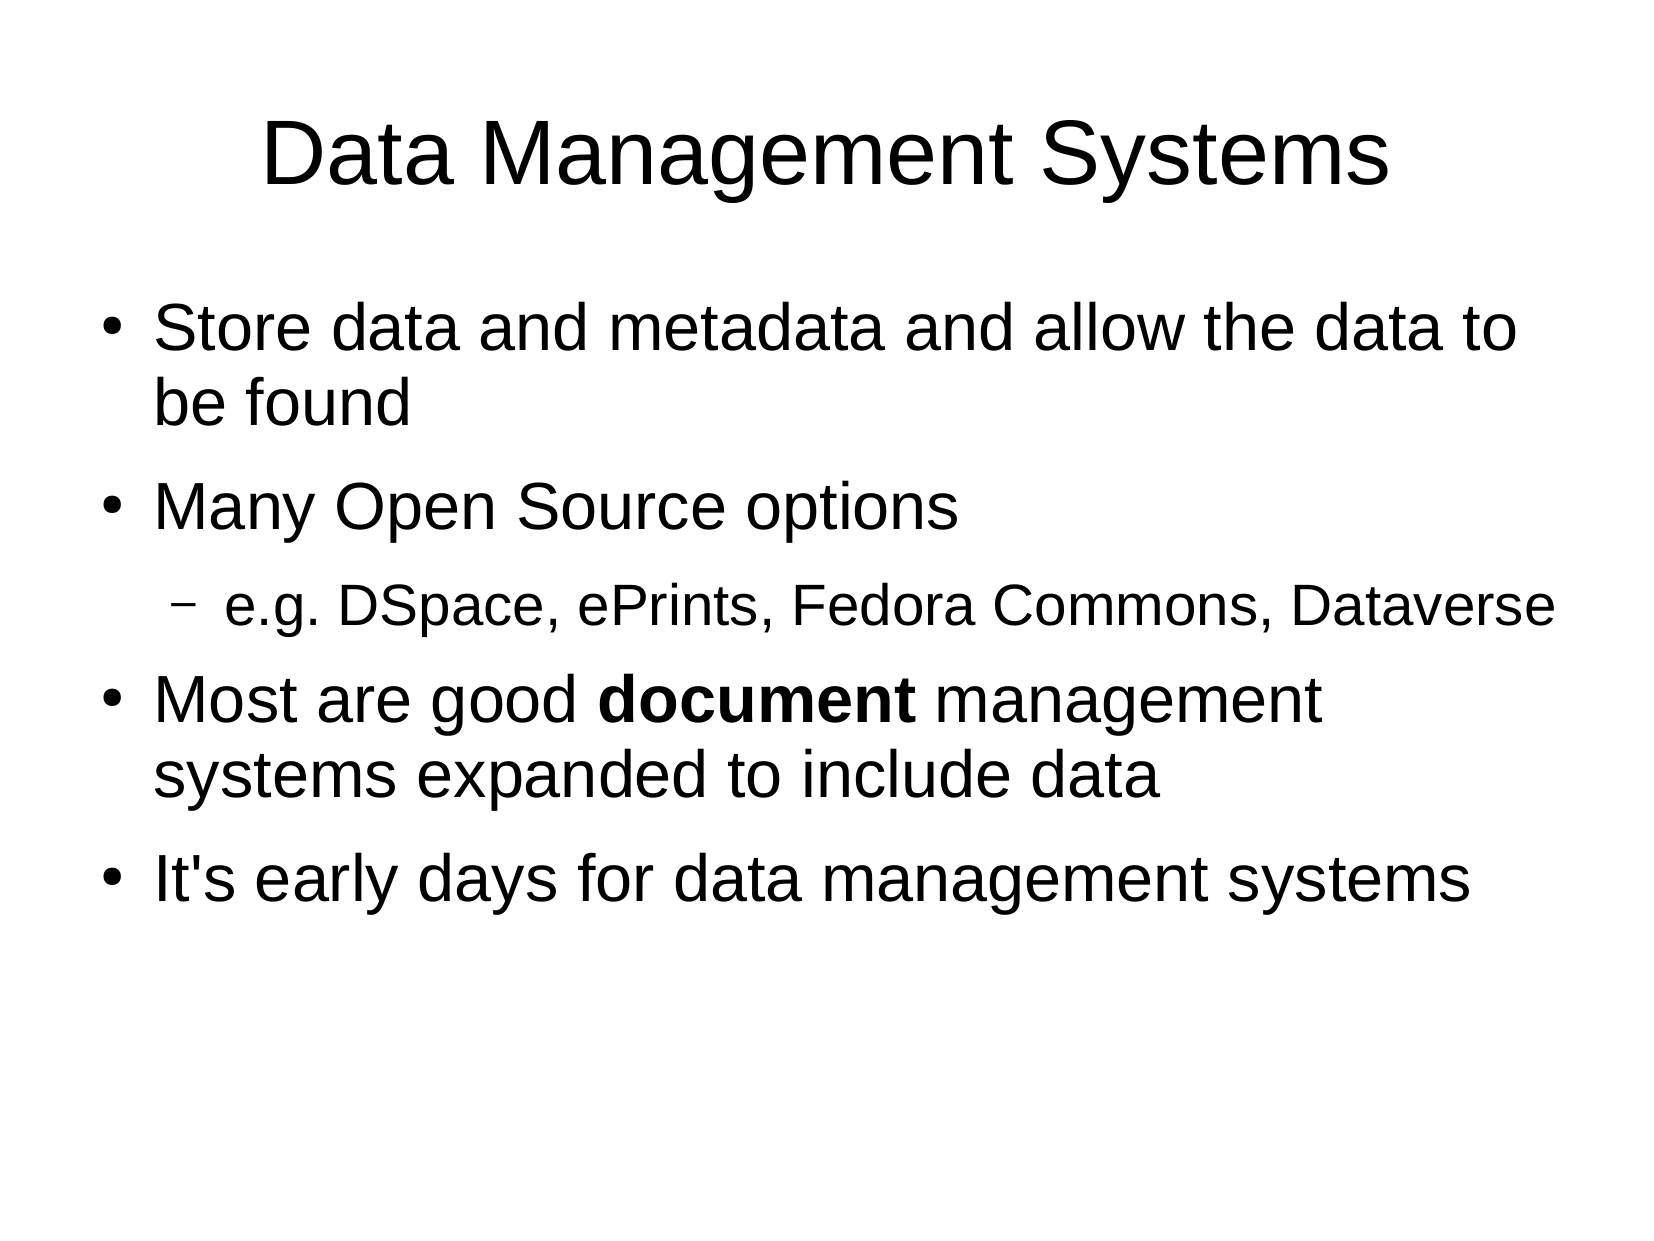

# Data Management Systems
Store data and metadata and allow the data to be found
Many Open Source options
e.g. DSpace, ePrints, Fedora Commons, Dataverse
Most are good document management systems expanded to include data
It's early days for data management systems